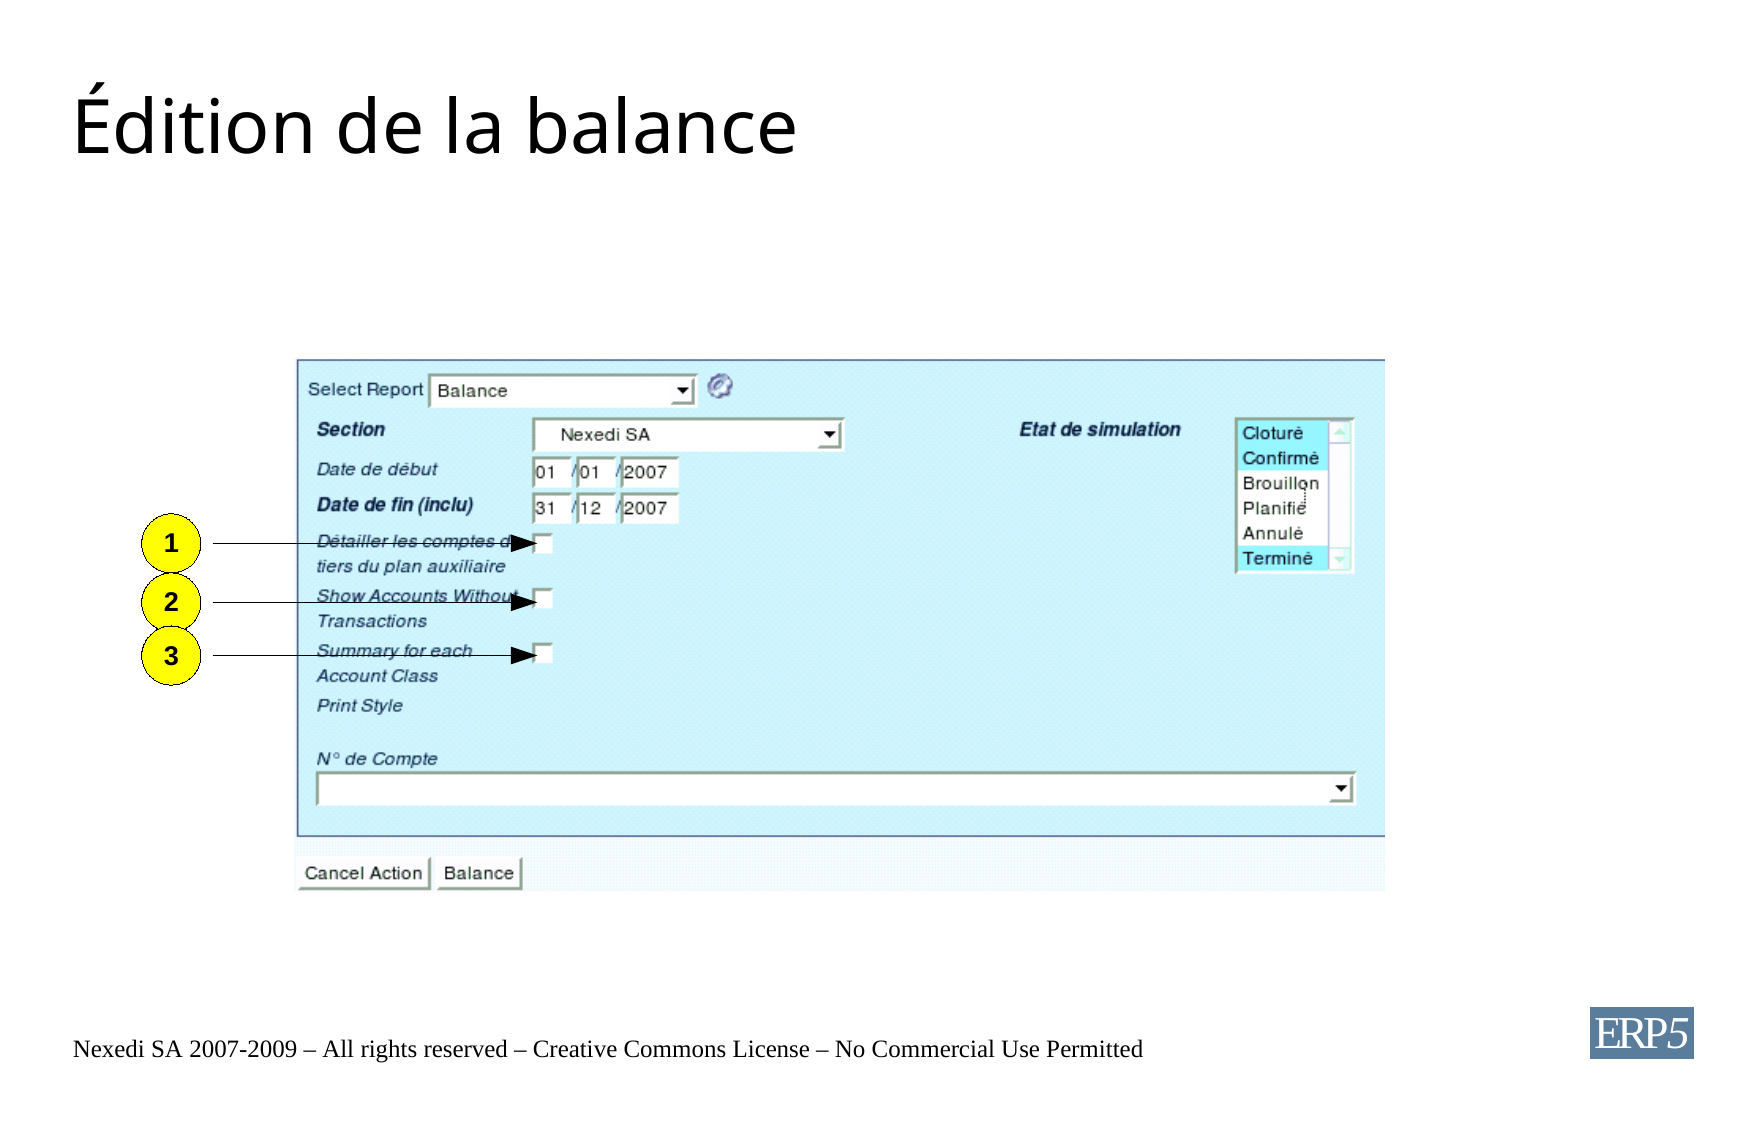

# Édition de la balance
1
2
3